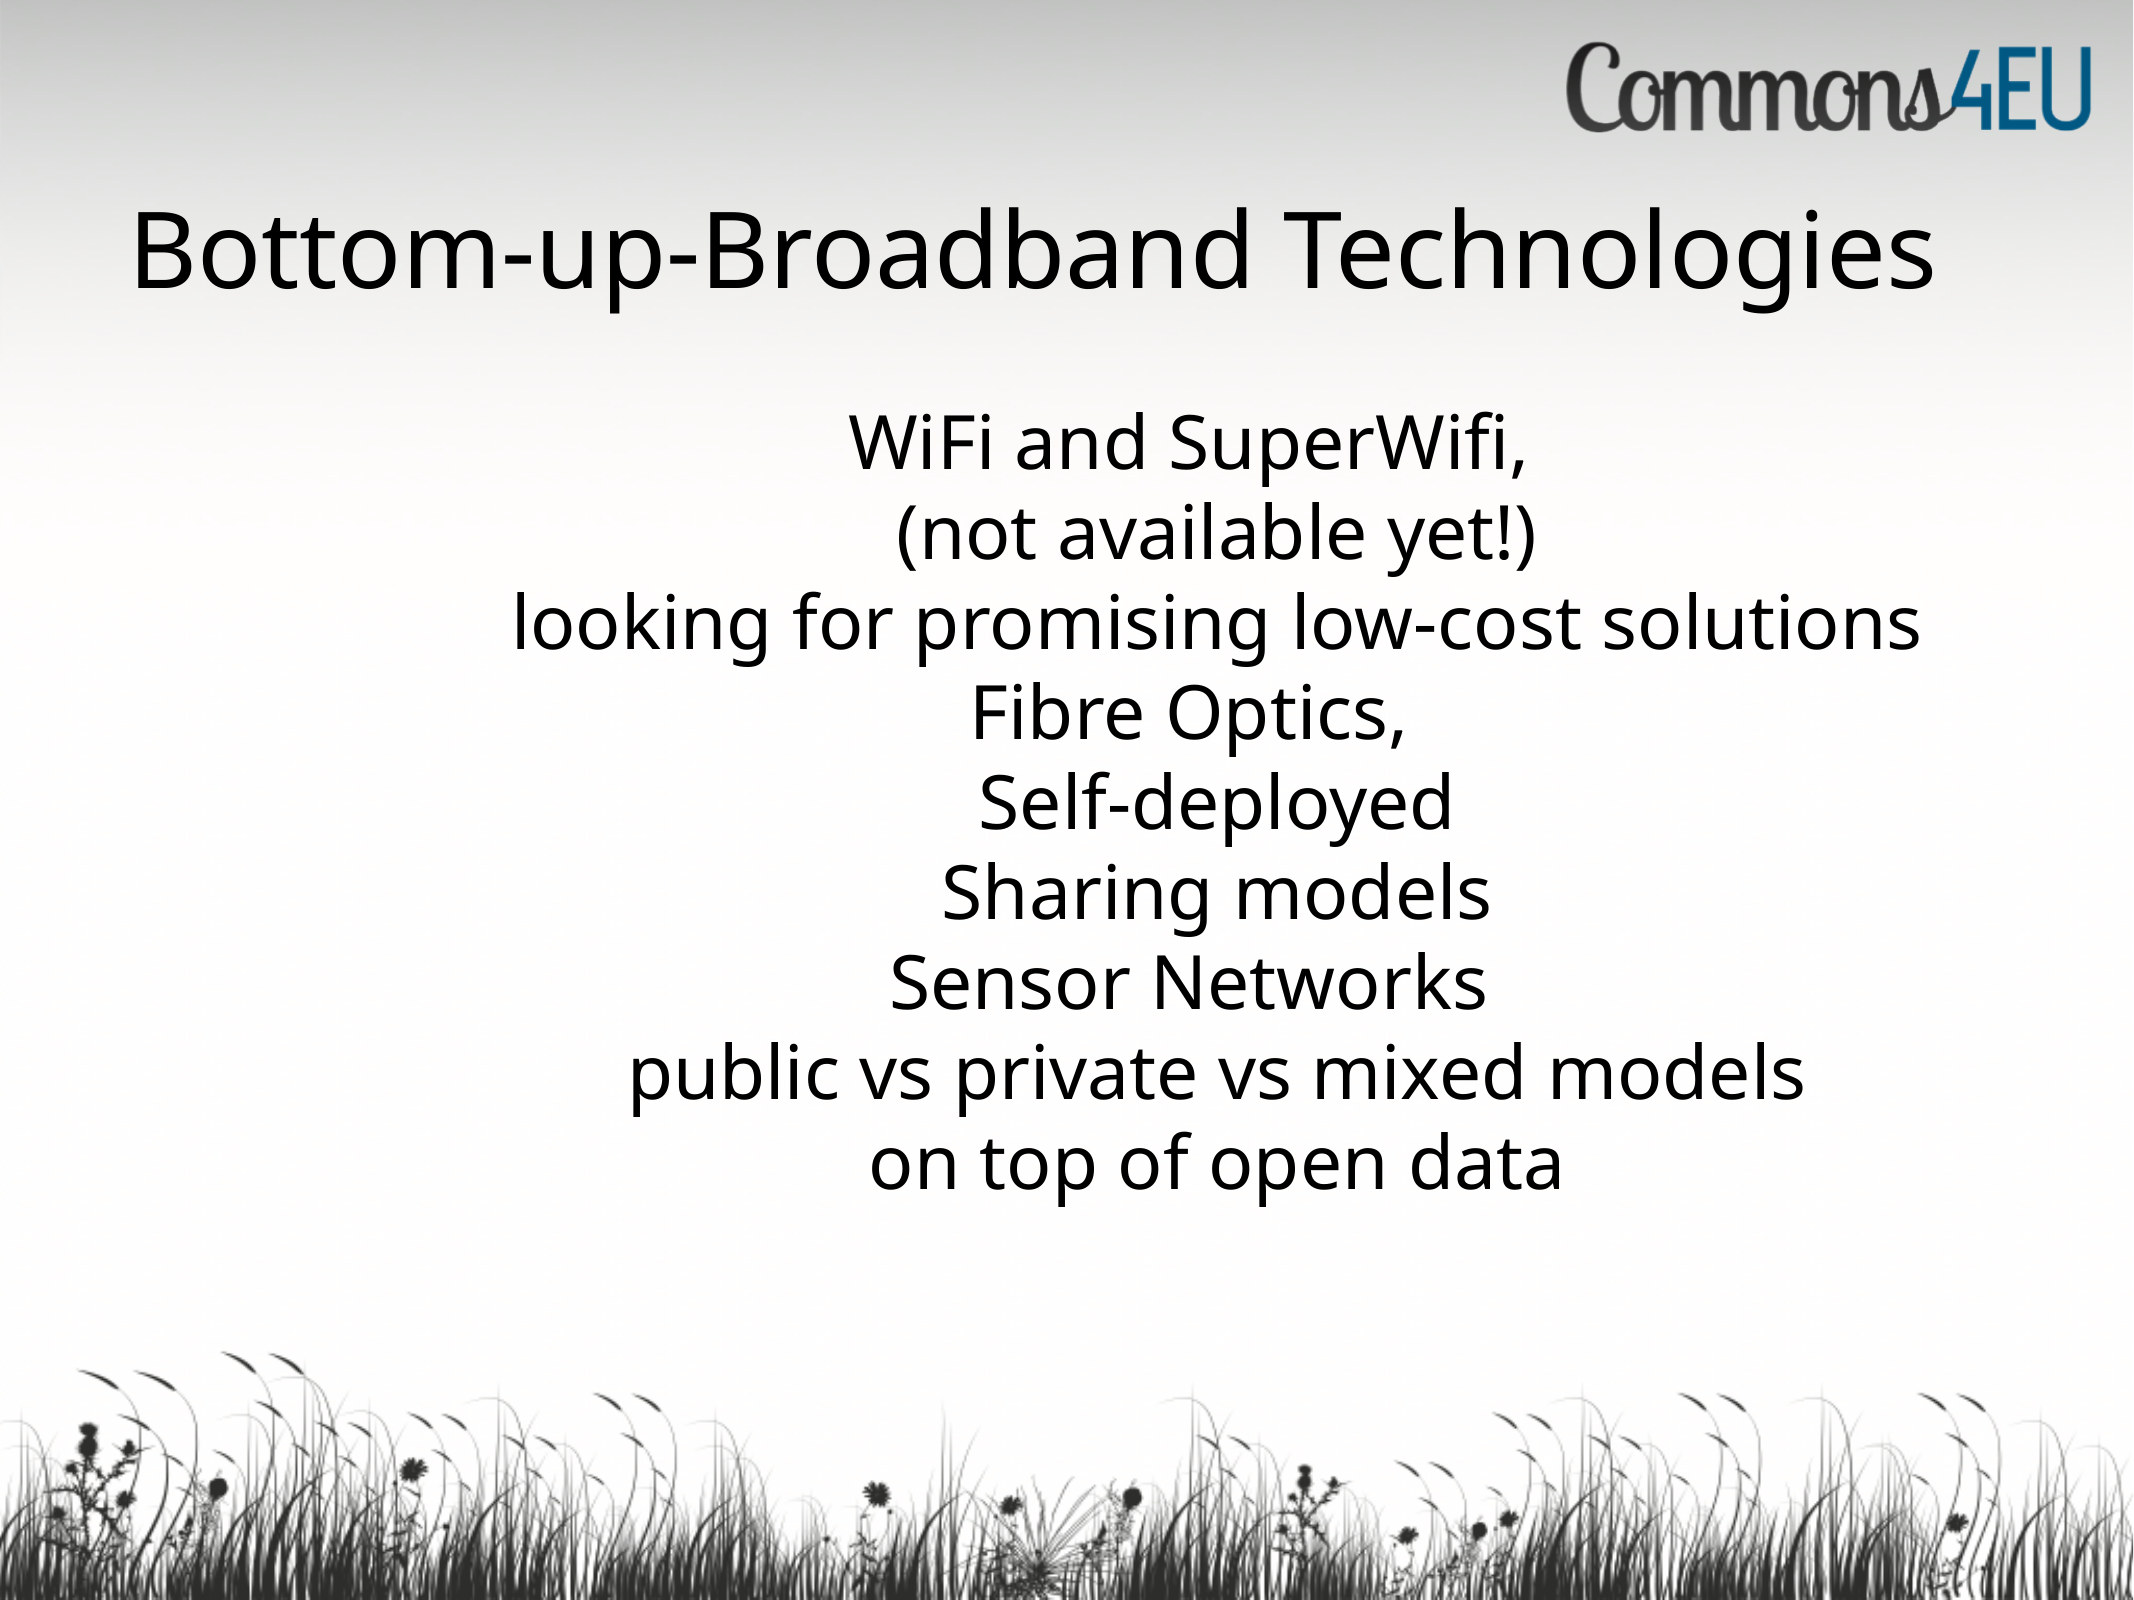

# Bottom-up-Broadband Technologies
WiFi and SuperWifi,
	(not available yet!)
	looking for promising low-cost solutions
Fibre Optics,
	Self-deployed
	Sharing models
Sensor Networks
	public vs private vs mixed models
	on top of open data